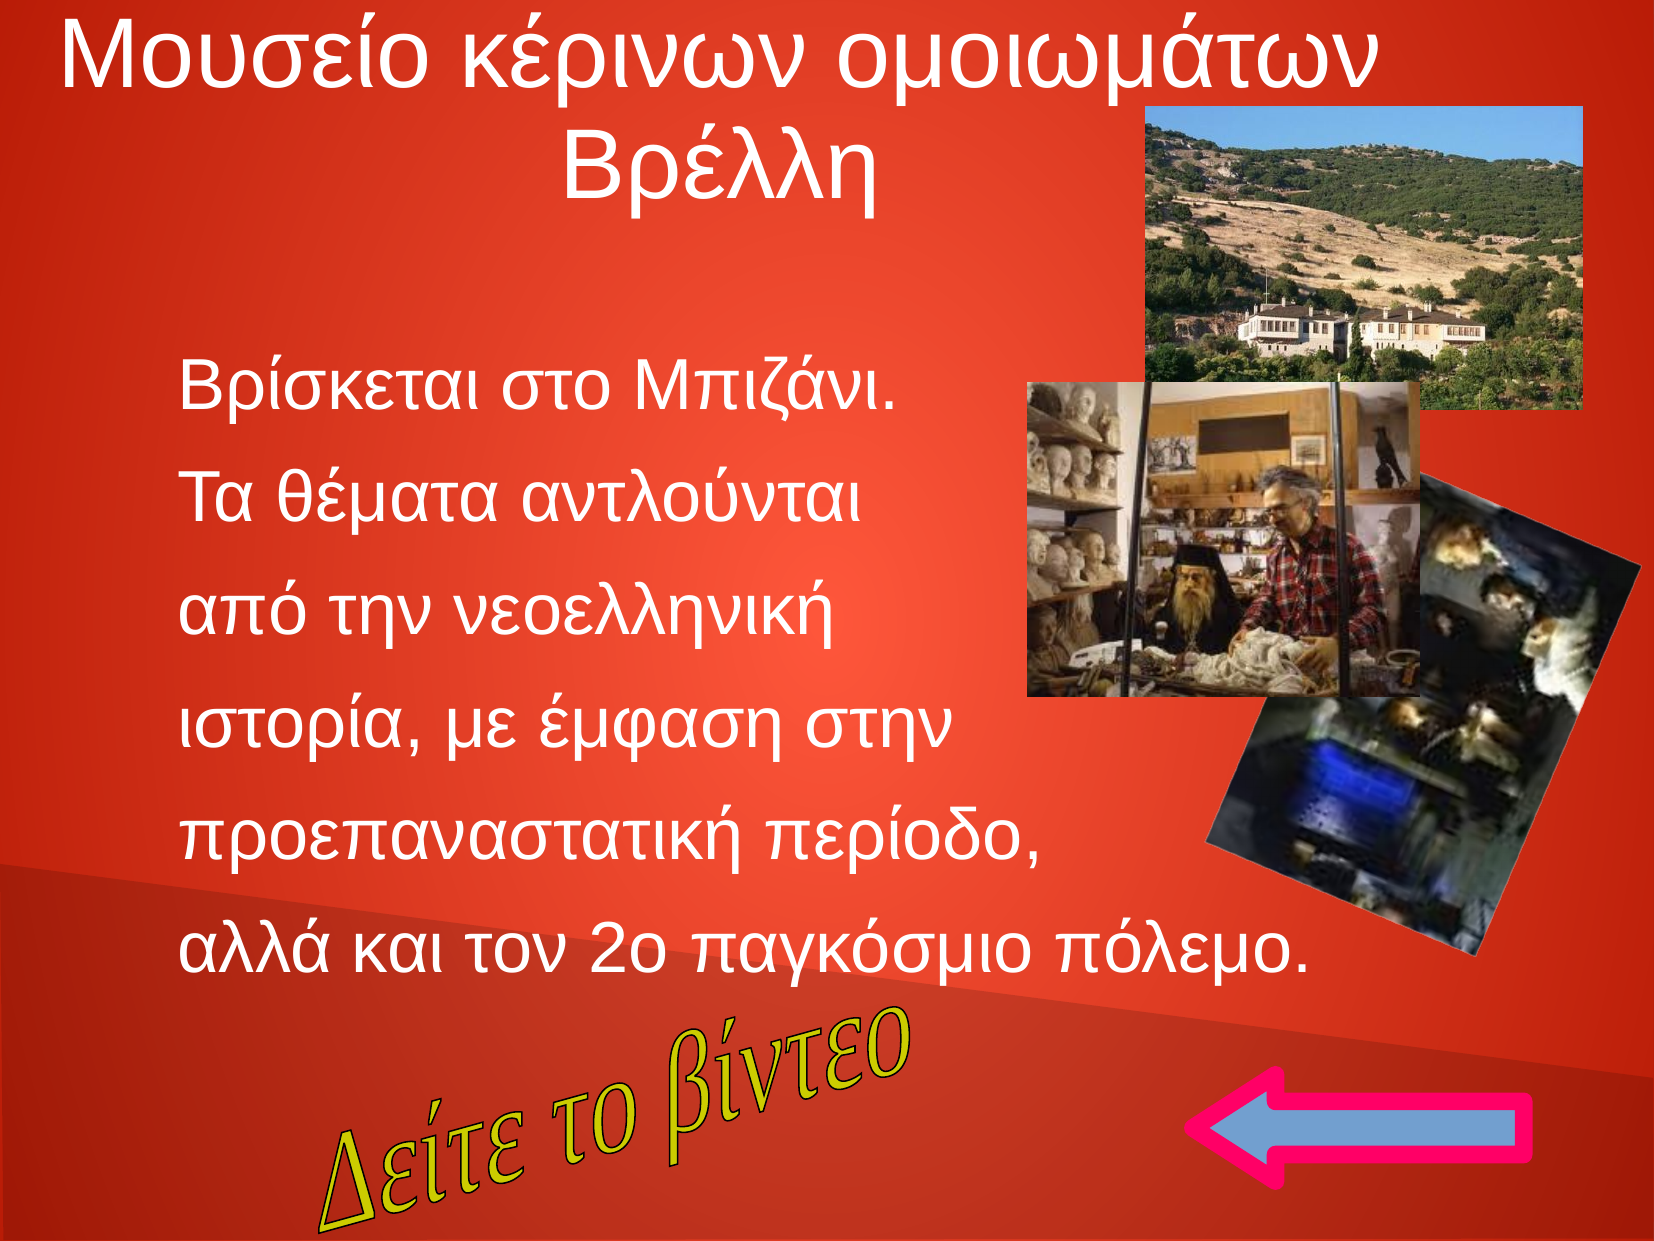

# Μουσείο κέρινων ομοιωμάτων Βρέλλη
Βρίσκεται στο Μπιζάνι.
Τα θέματα αντλούνται
από την νεοελληνική
ιστορία, με έμφαση στην
προεπαναστατική περίοδο,
αλλά και τον 2ο παγκόσμιο πόλεμο.
Δείτε το βίντεο